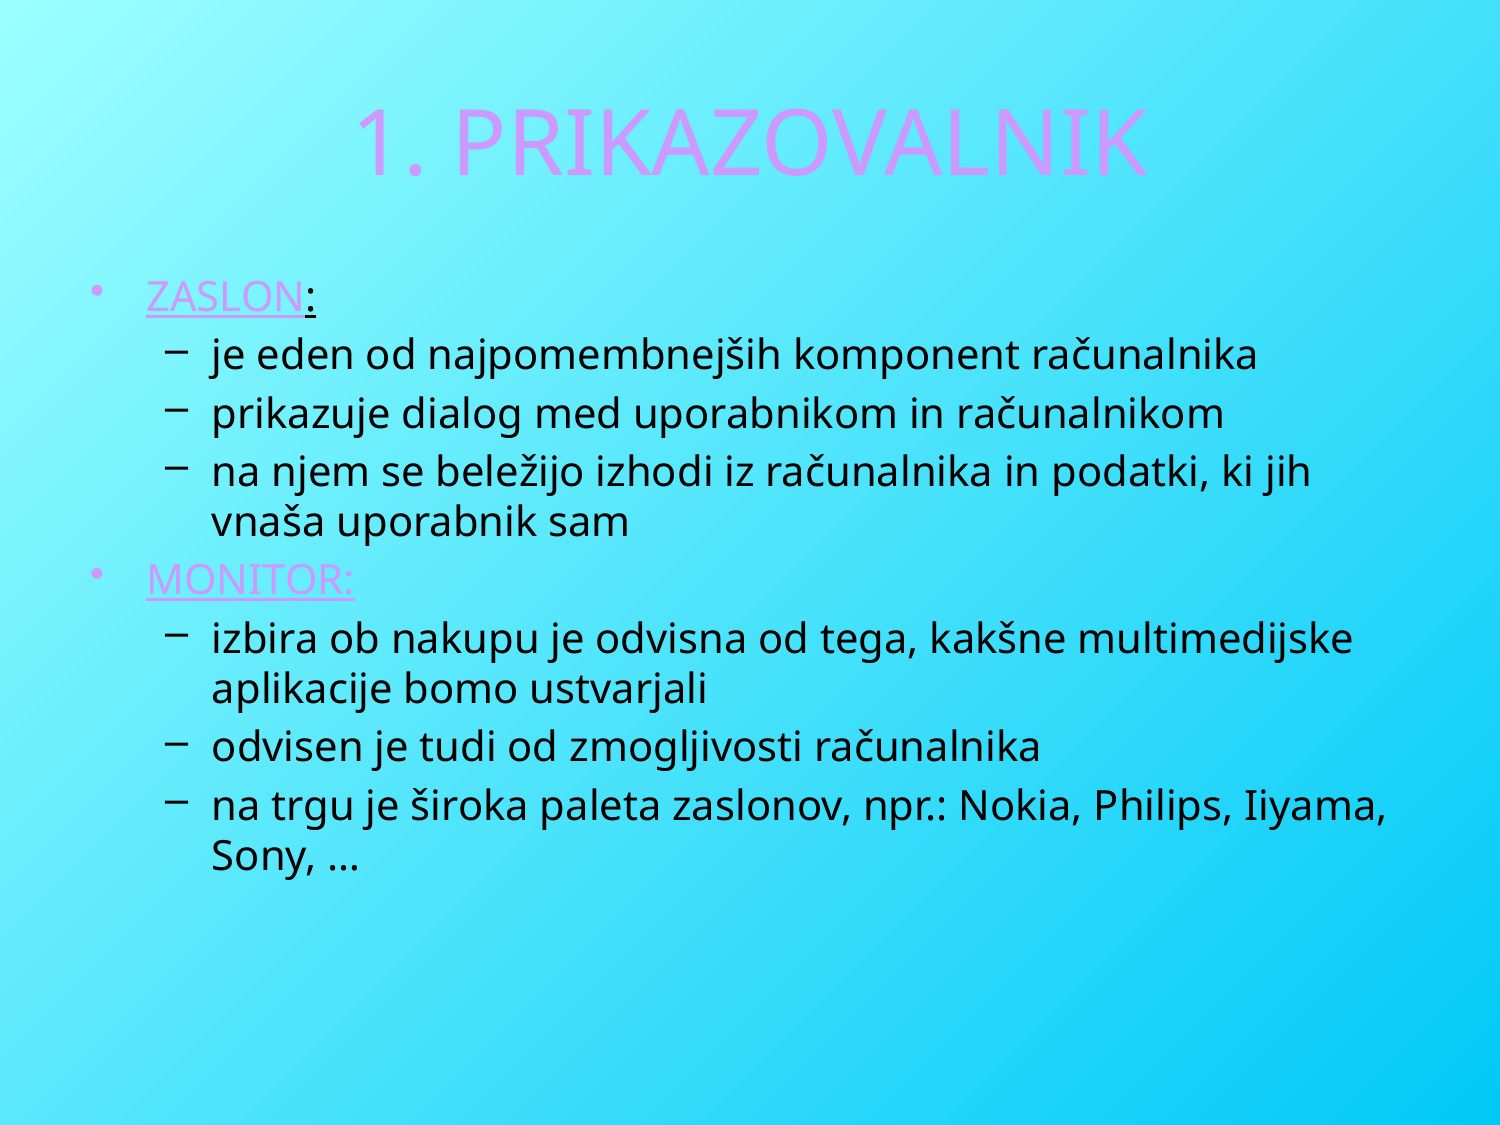

# 1. PRIKAZOVALNIK
ZASLON:
je eden od najpomembnejših komponent računalnika
prikazuje dialog med uporabnikom in računalnikom
na njem se beležijo izhodi iz računalnika in podatki, ki jih vnaša uporabnik sam
MONITOR:
izbira ob nakupu je odvisna od tega, kakšne multimedijske aplikacije bomo ustvarjali
odvisen je tudi od zmogljivosti računalnika
na trgu je široka paleta zaslonov, npr.: Nokia, Philips, Iiyama, Sony, …